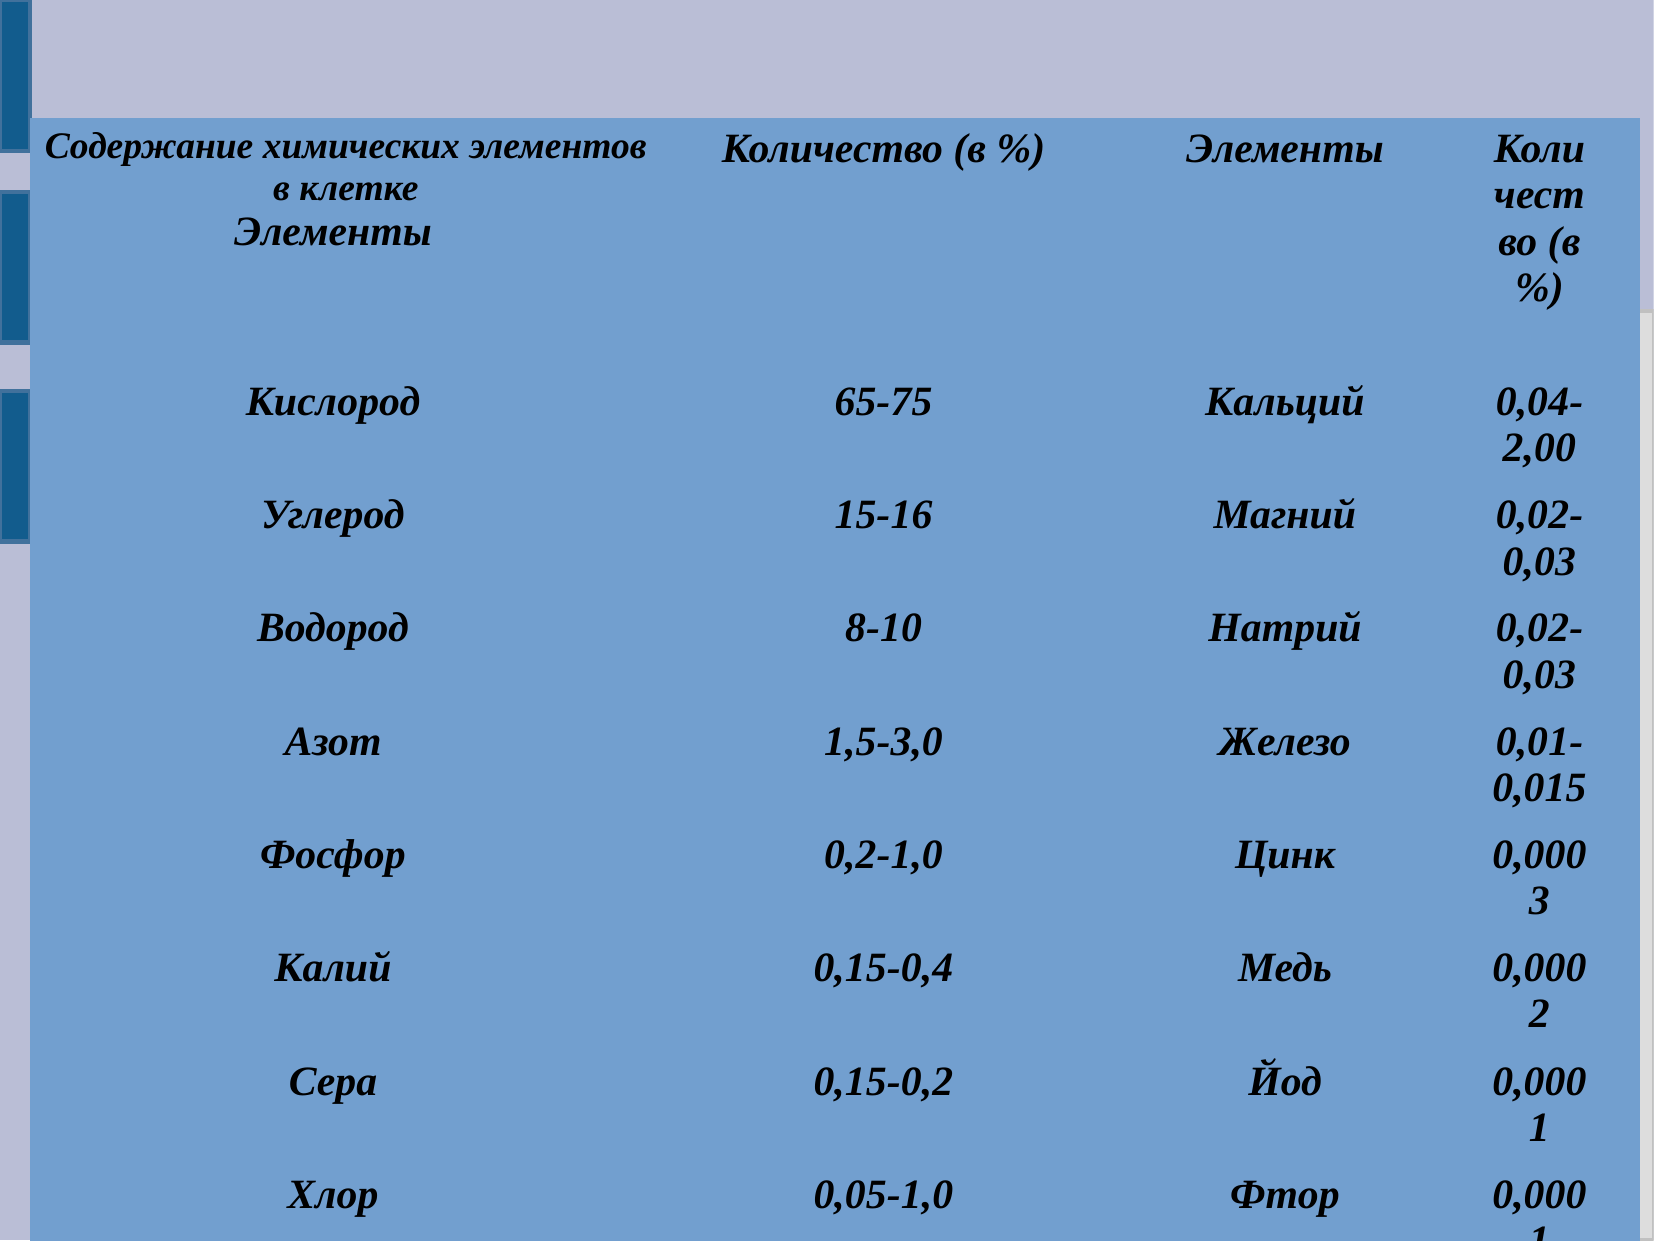

#
| Содержание химических элементов в клетке Элементы | Количество (в %) | Элементы | Количество (в %) |
| --- | --- | --- | --- |
| Кислород | 65-75 | Кальций | 0,04-2,00 |
| Углерод | 15-16 | Магний | 0,02-0,03 |
| Водород | 8-10 | Натрий | 0,02-0,03 |
| Азот | 1,5-3,0 | Железо | 0,01-0,015 |
| Фосфор | 0,2-1,0 | Цинк | 0,0003 |
| Калий | 0,15-0,4 | Медь | 0,0002 |
| Сера | 0,15-0,2 | Йод | 0,0001 |
| Хлор | 0,05-1,0 | Фтор | 0,0001 |